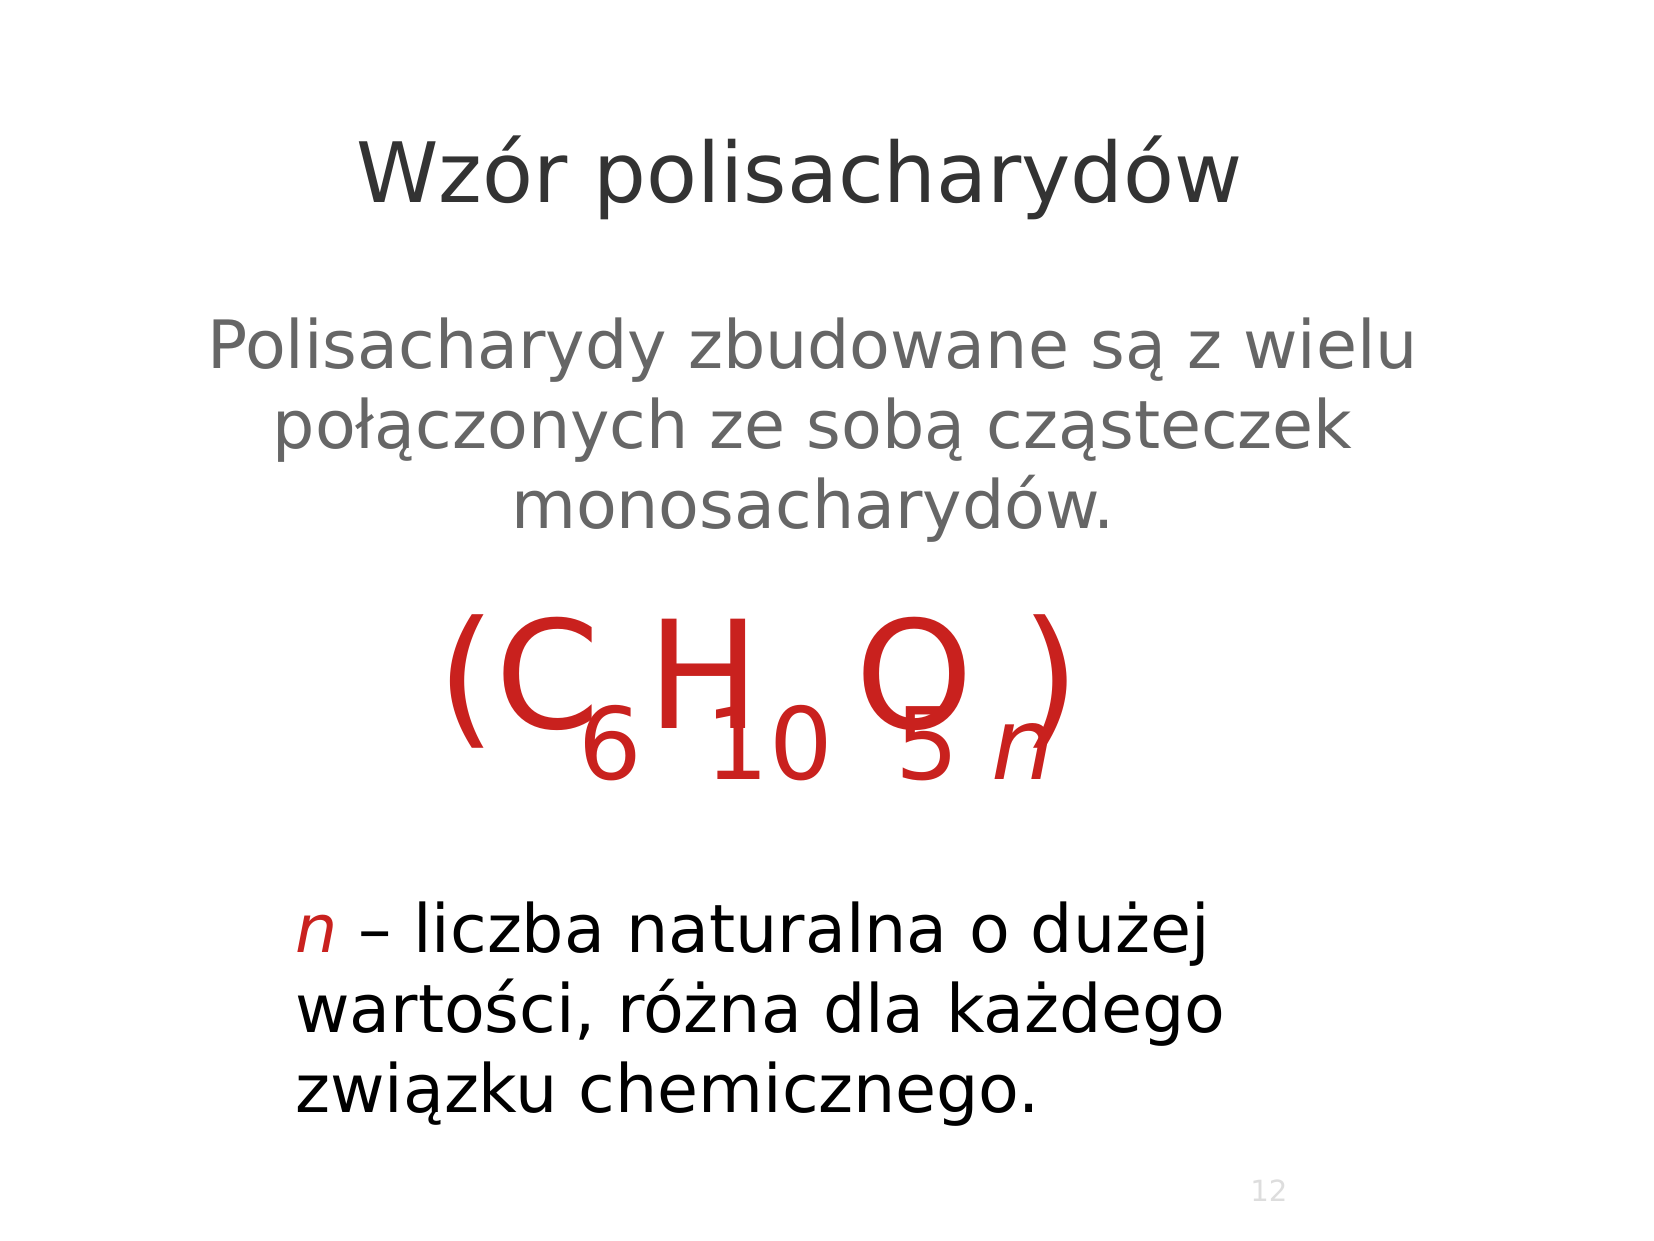

# Wzór polisacharydów
Polisacharydy zbudowane są z wielu połączonych ze sobą cząsteczek monosacharydów.
(C H O )
6 10 5 n
n – liczba naturalna o dużej wartości, różna dla każdego związku chemicznego.